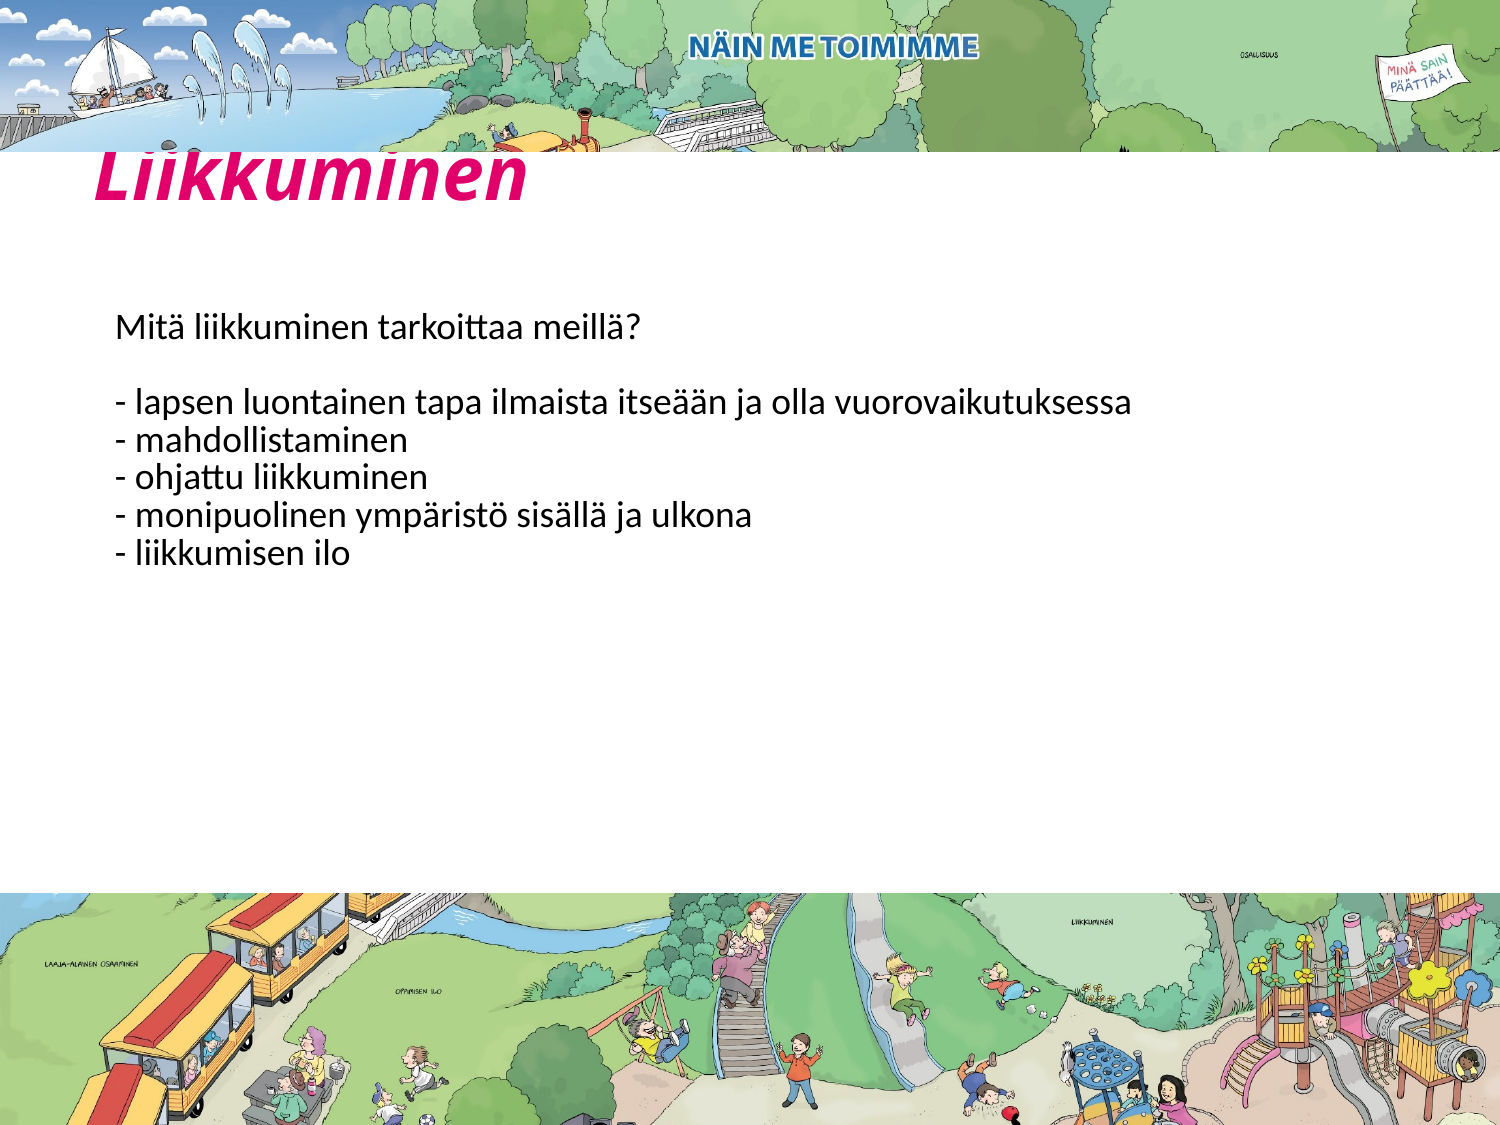

# Liikkuminen
Mitä liikkuminen tarkoittaa meillä?
- lapsen luontainen tapa ilmaista itseään ja olla vuorovaikutuksessa
- mahdollistaminen
- ohjattu liikkuminen
- monipuolinen ympäristö sisällä ja ulkona
- liikkumisen ilo